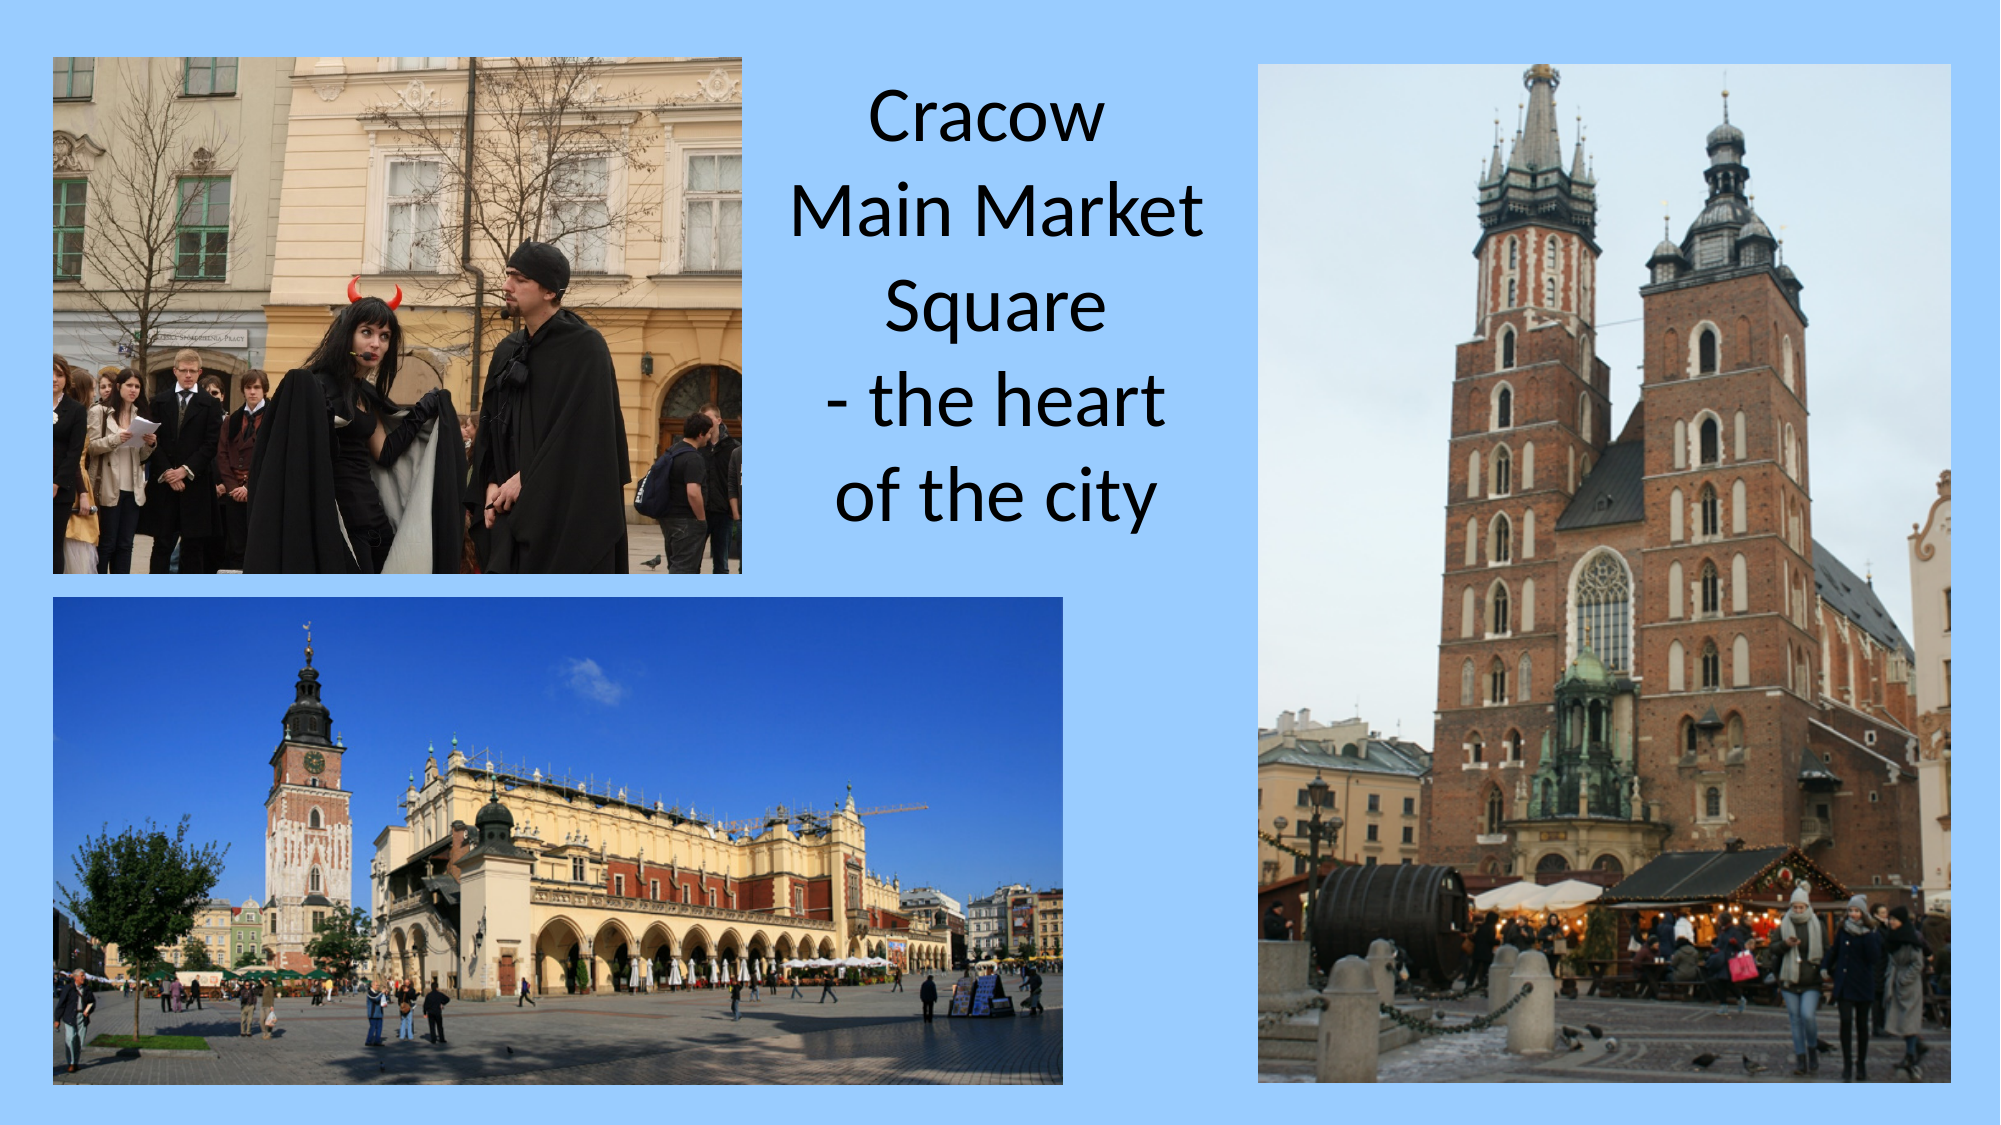

# Cracow Main Market Square - the heart of the city